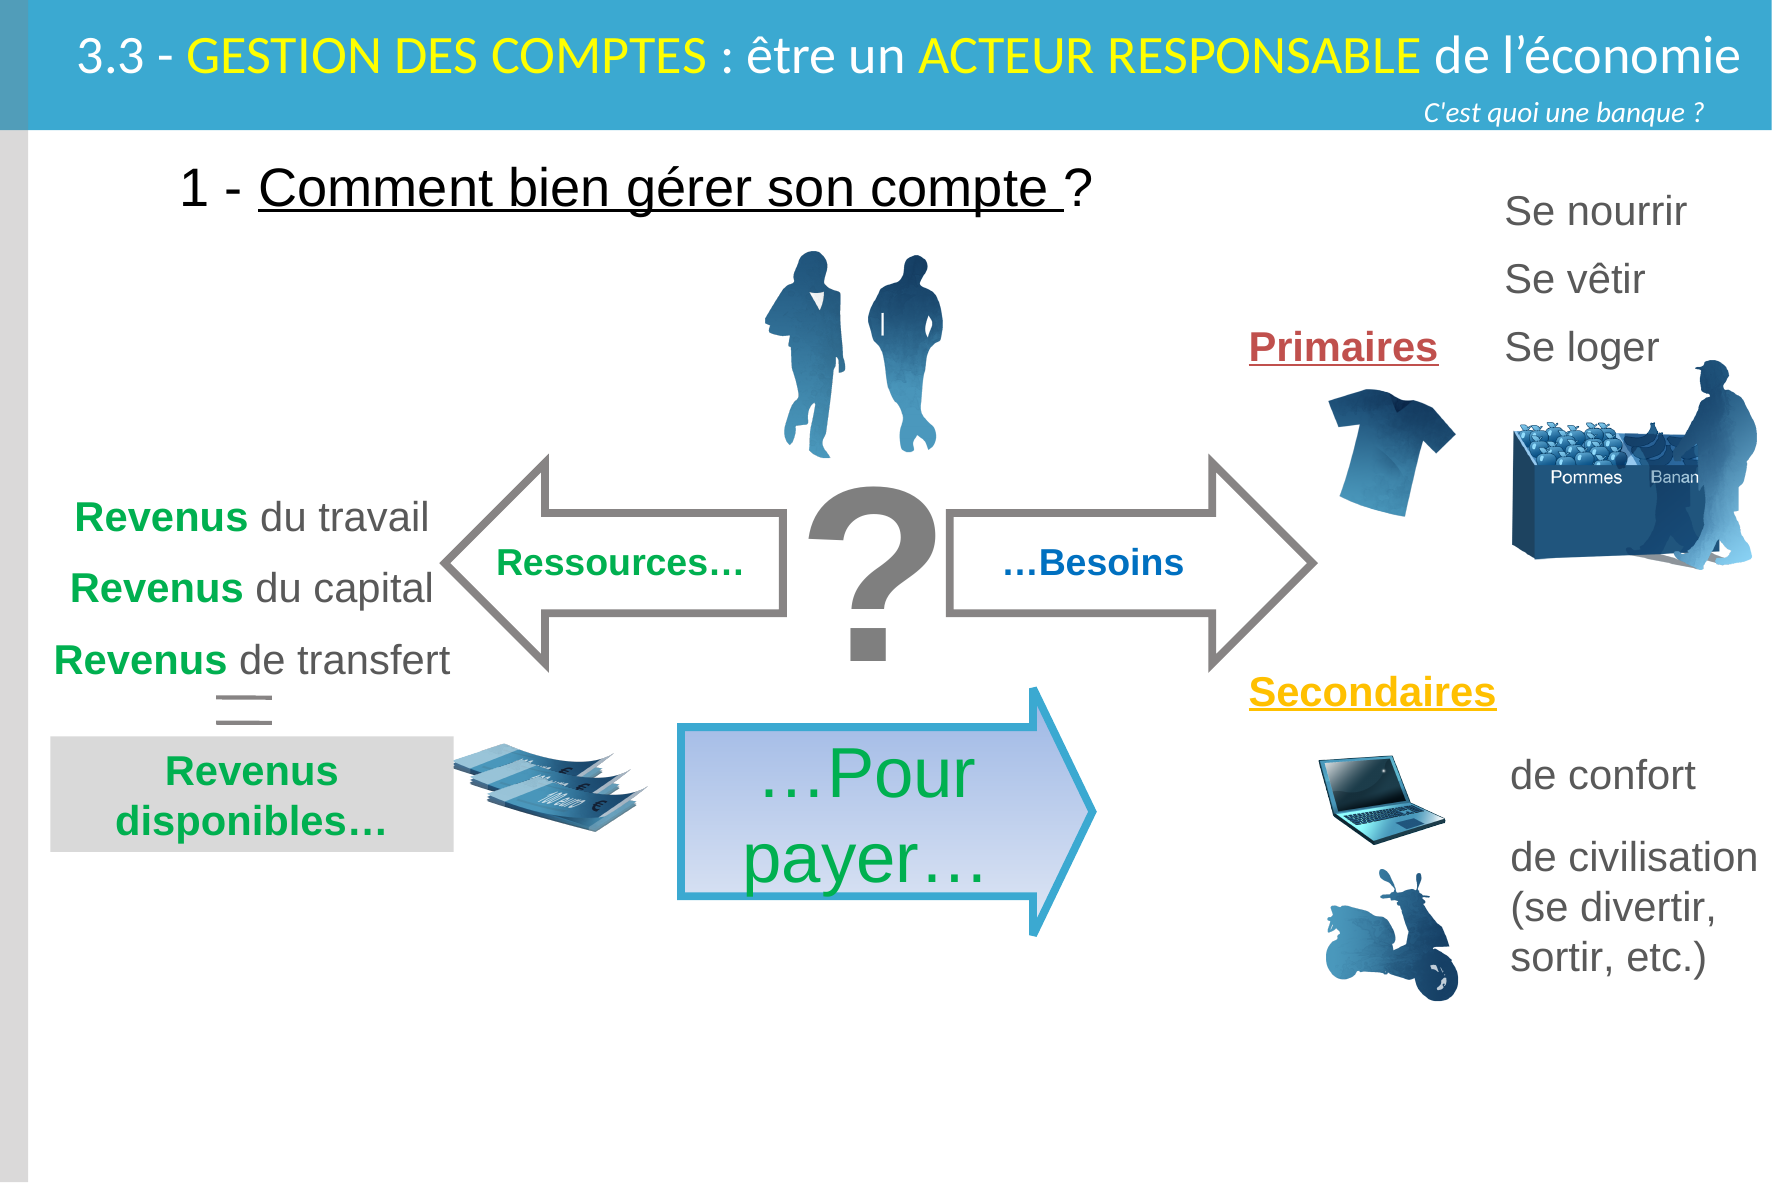

# 3.3 - GESTION DES COMPTES : être un ACTEUR RESPONSABLE de l’économie
1 - Comment bien gérer son compte ?
Se nourrir
Se vêtir
Primaires
Se loger
?
Revenus du travail
Ressources…
…Besoins
Revenus du capital
Revenus de transfert
Secondaires
…Pour payer…
Revenus disponibles…
de confort
de civilisation
(se divertir,
sortir, etc.)